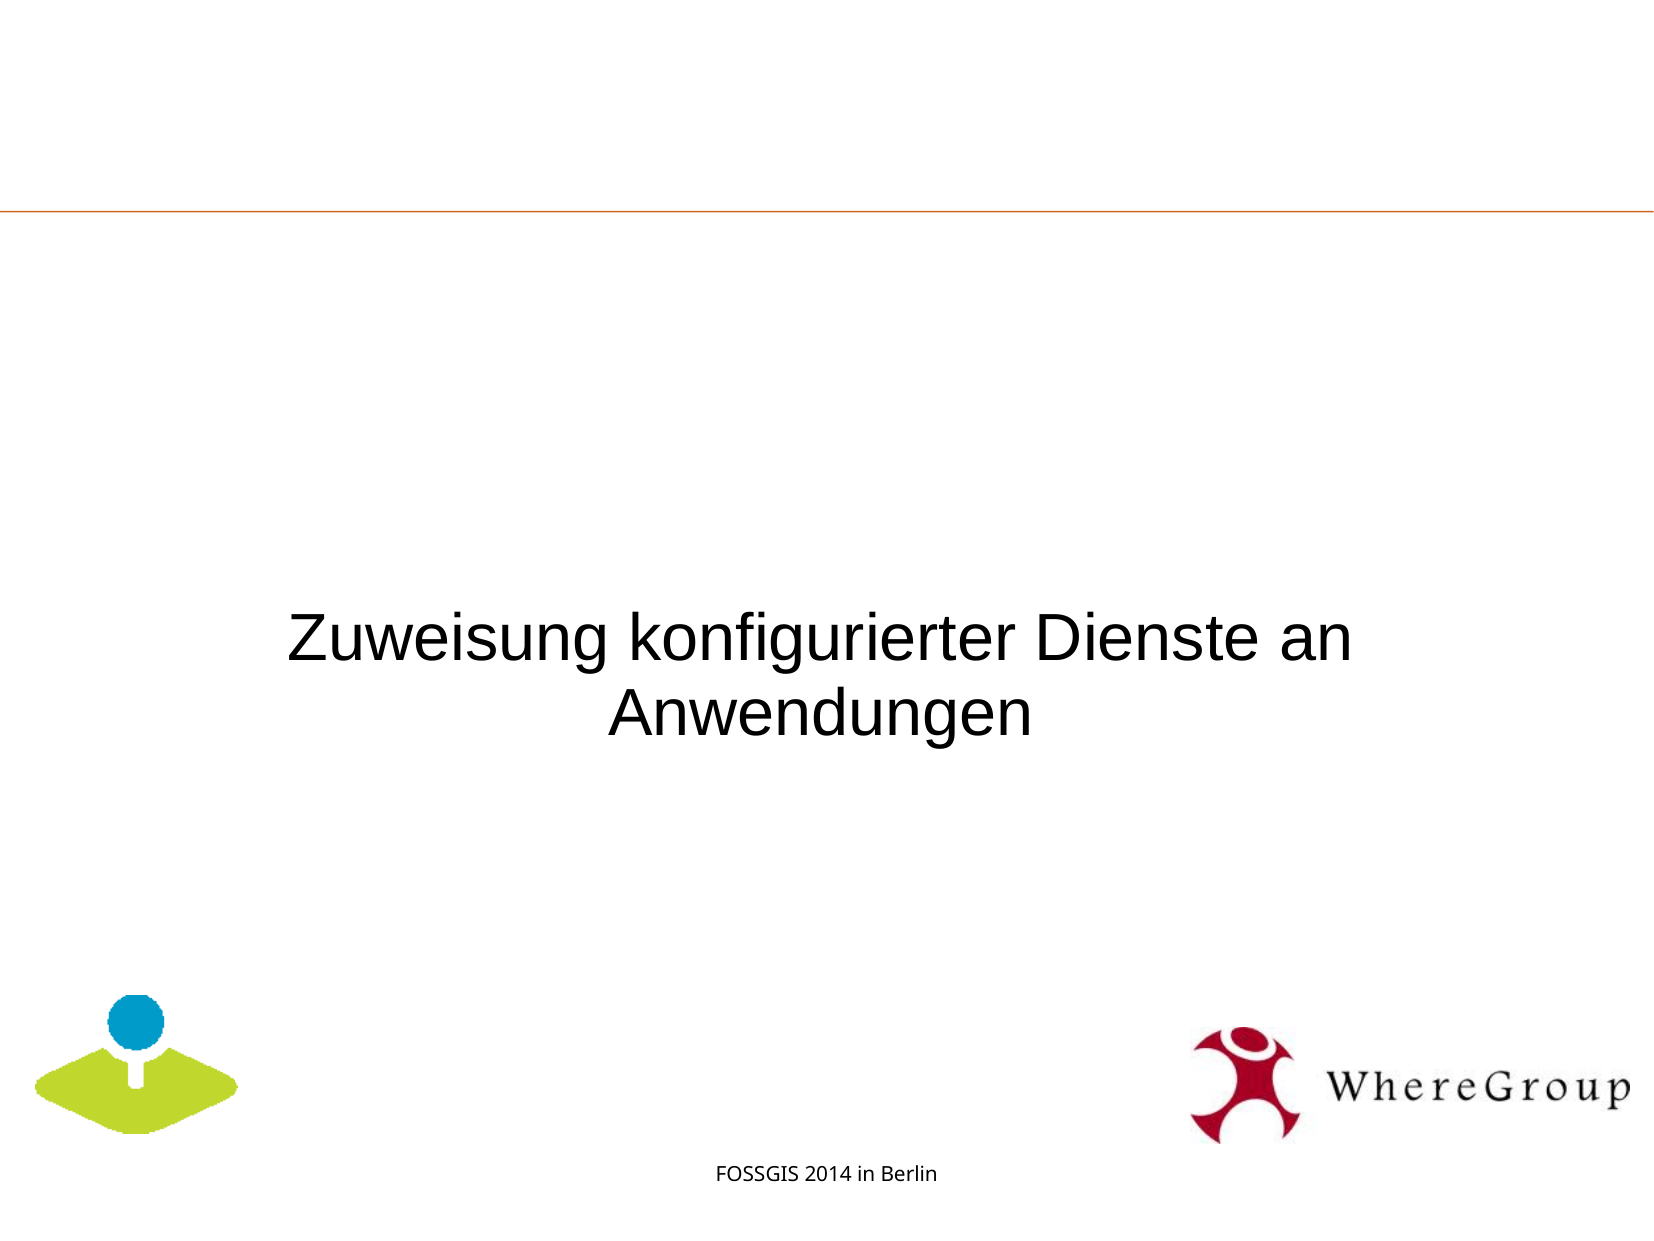

# Zuweisung konfigurierter Dienste an Anwendungen
Mapbender - Einführung zum Mapbender Projekt (Astrid Ede)